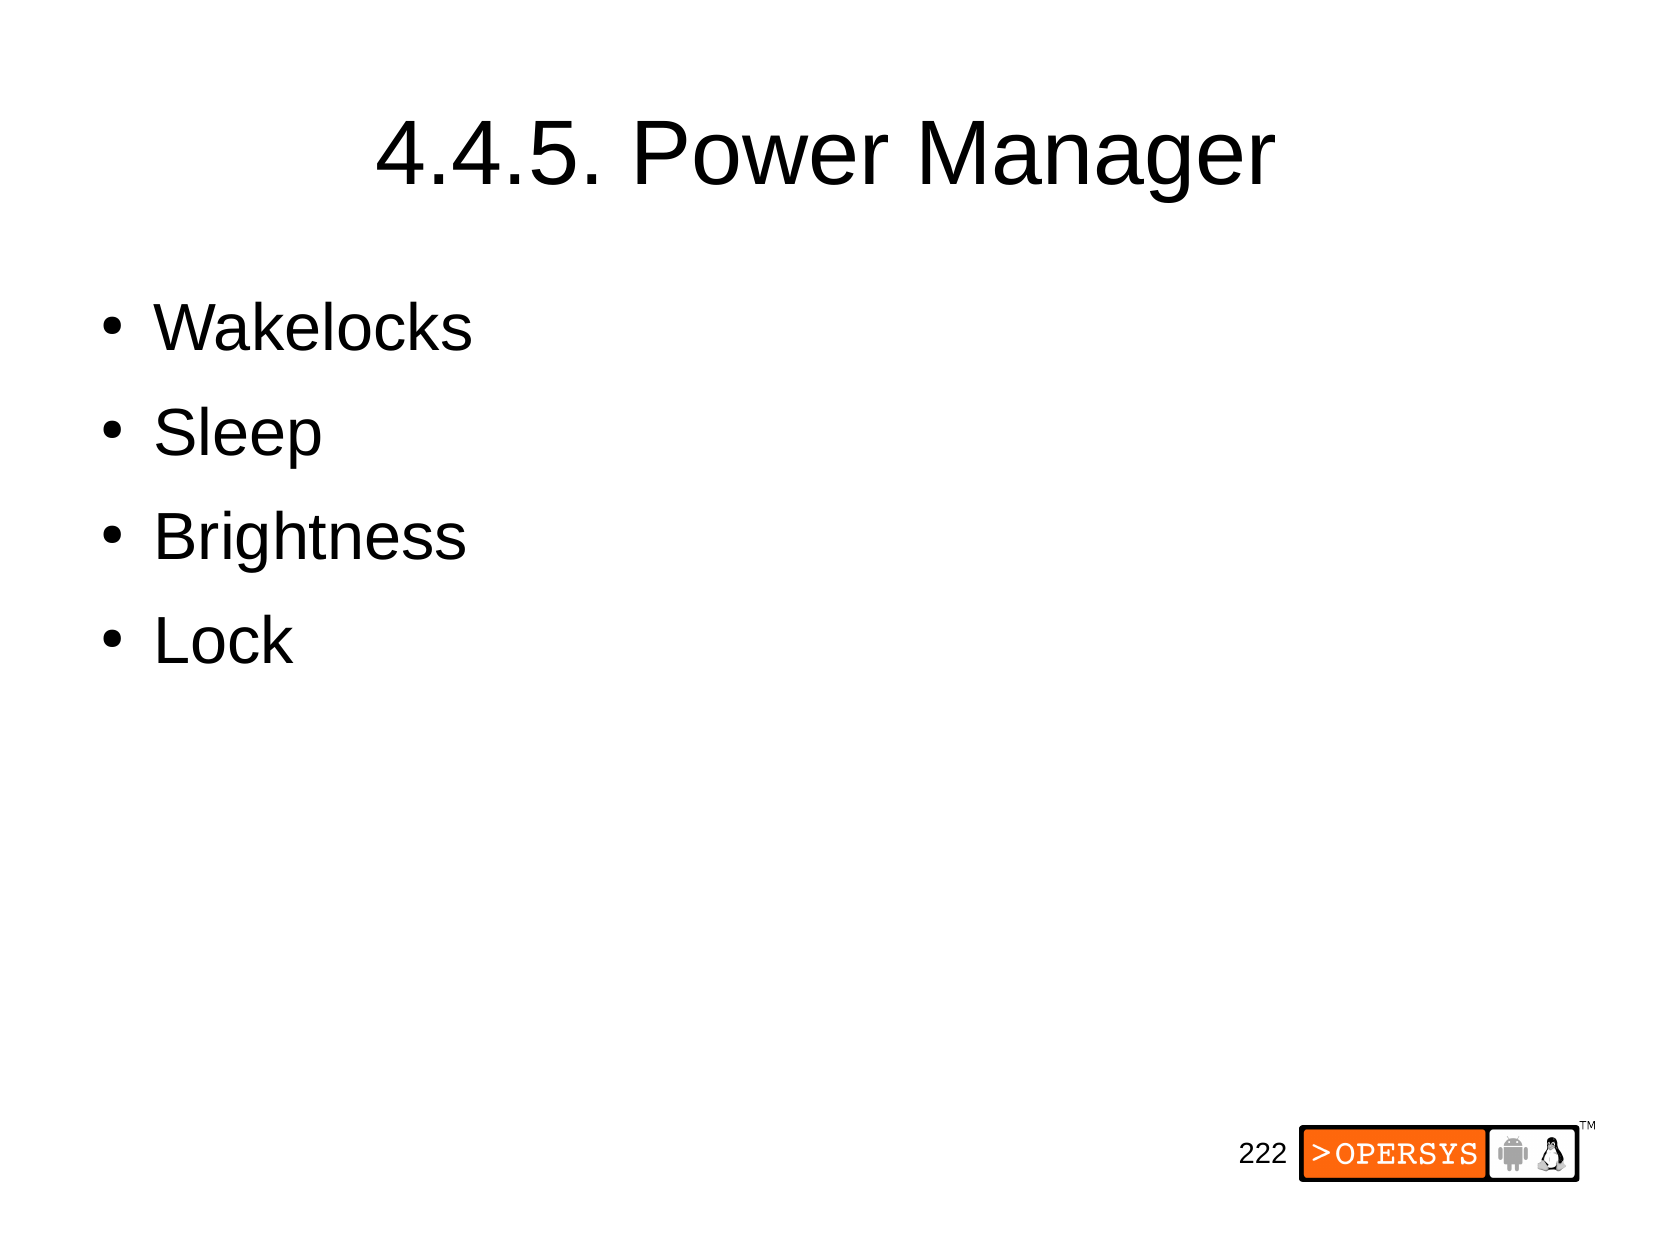

# 4.4.5. Power Manager
Wakelocks
Sleep
Brightness
Lock